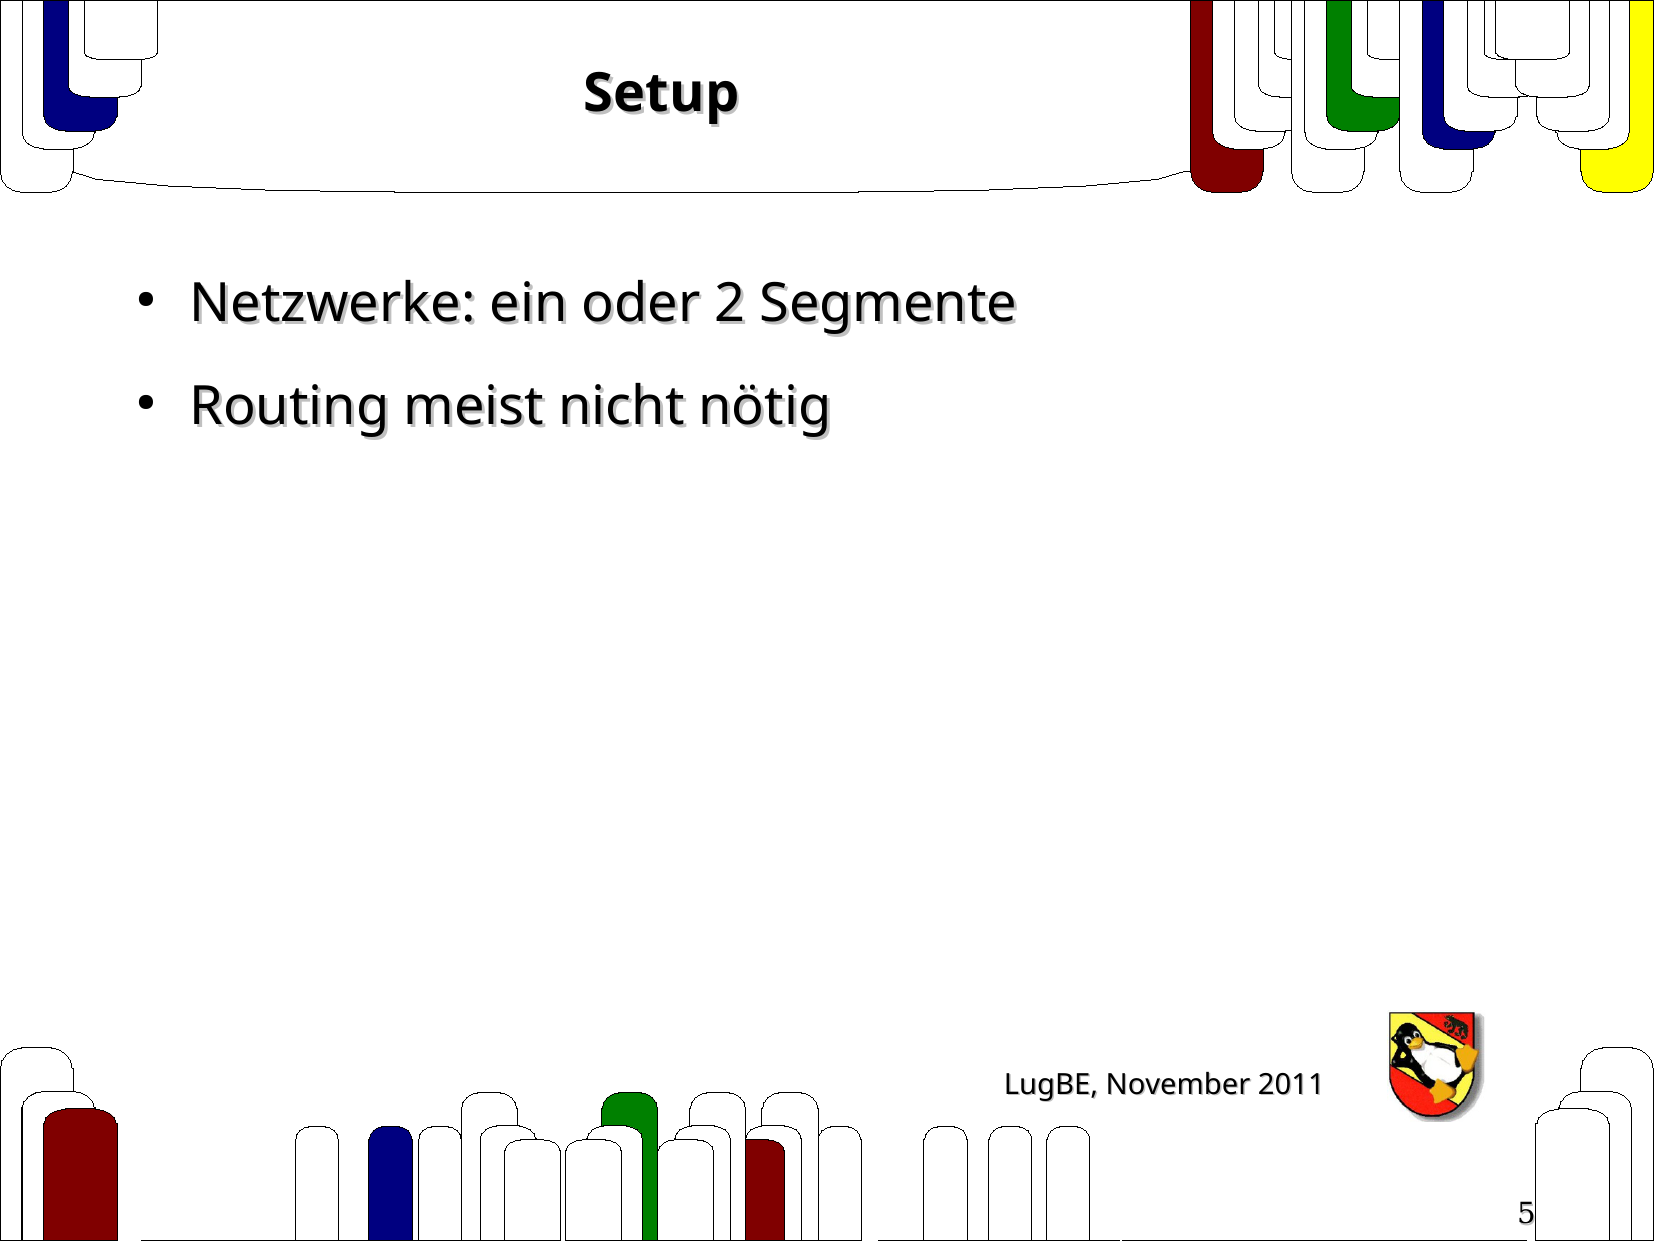

# Setup
Netzwerke: ein oder 2 Segmente
Routing meist nicht nötig